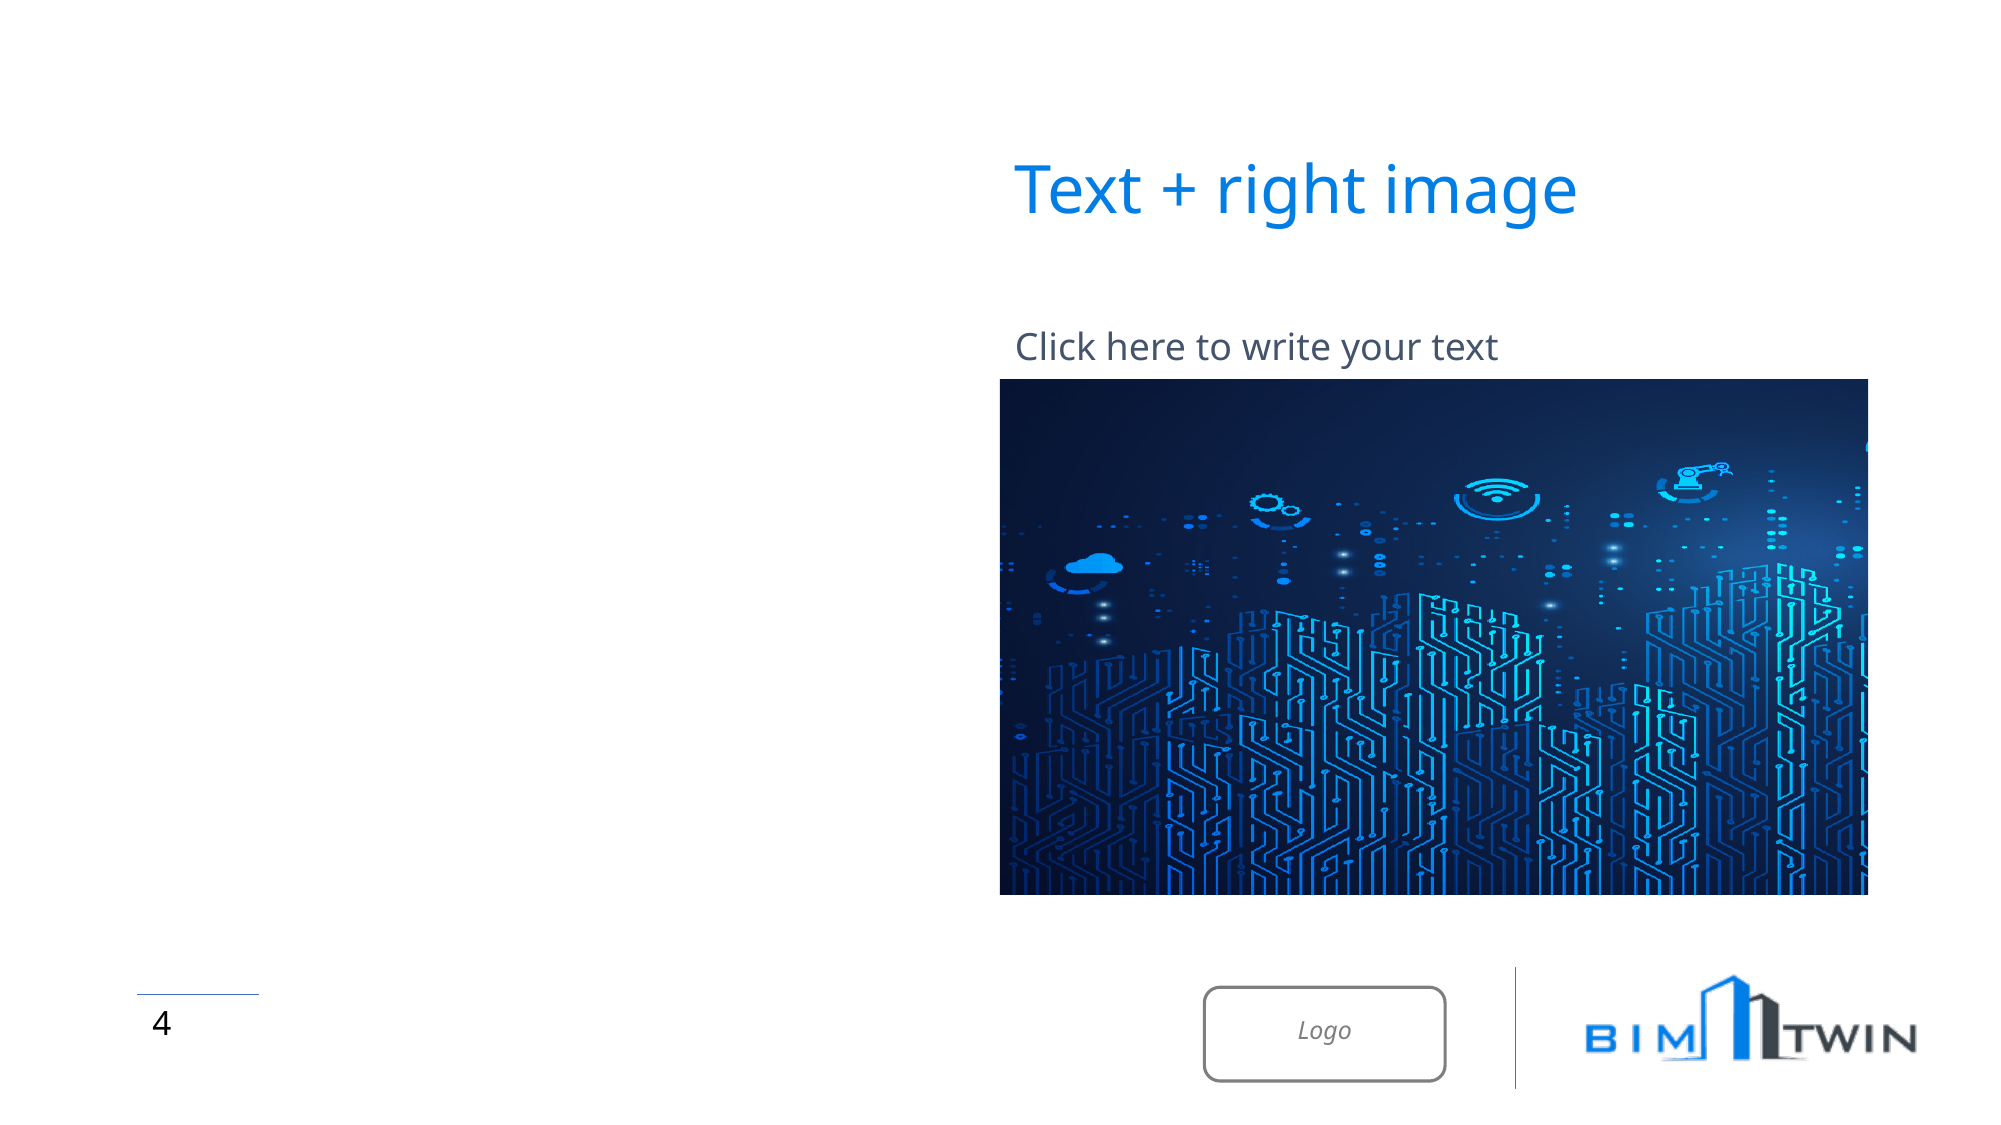

# Text + right image
Click here to write your text